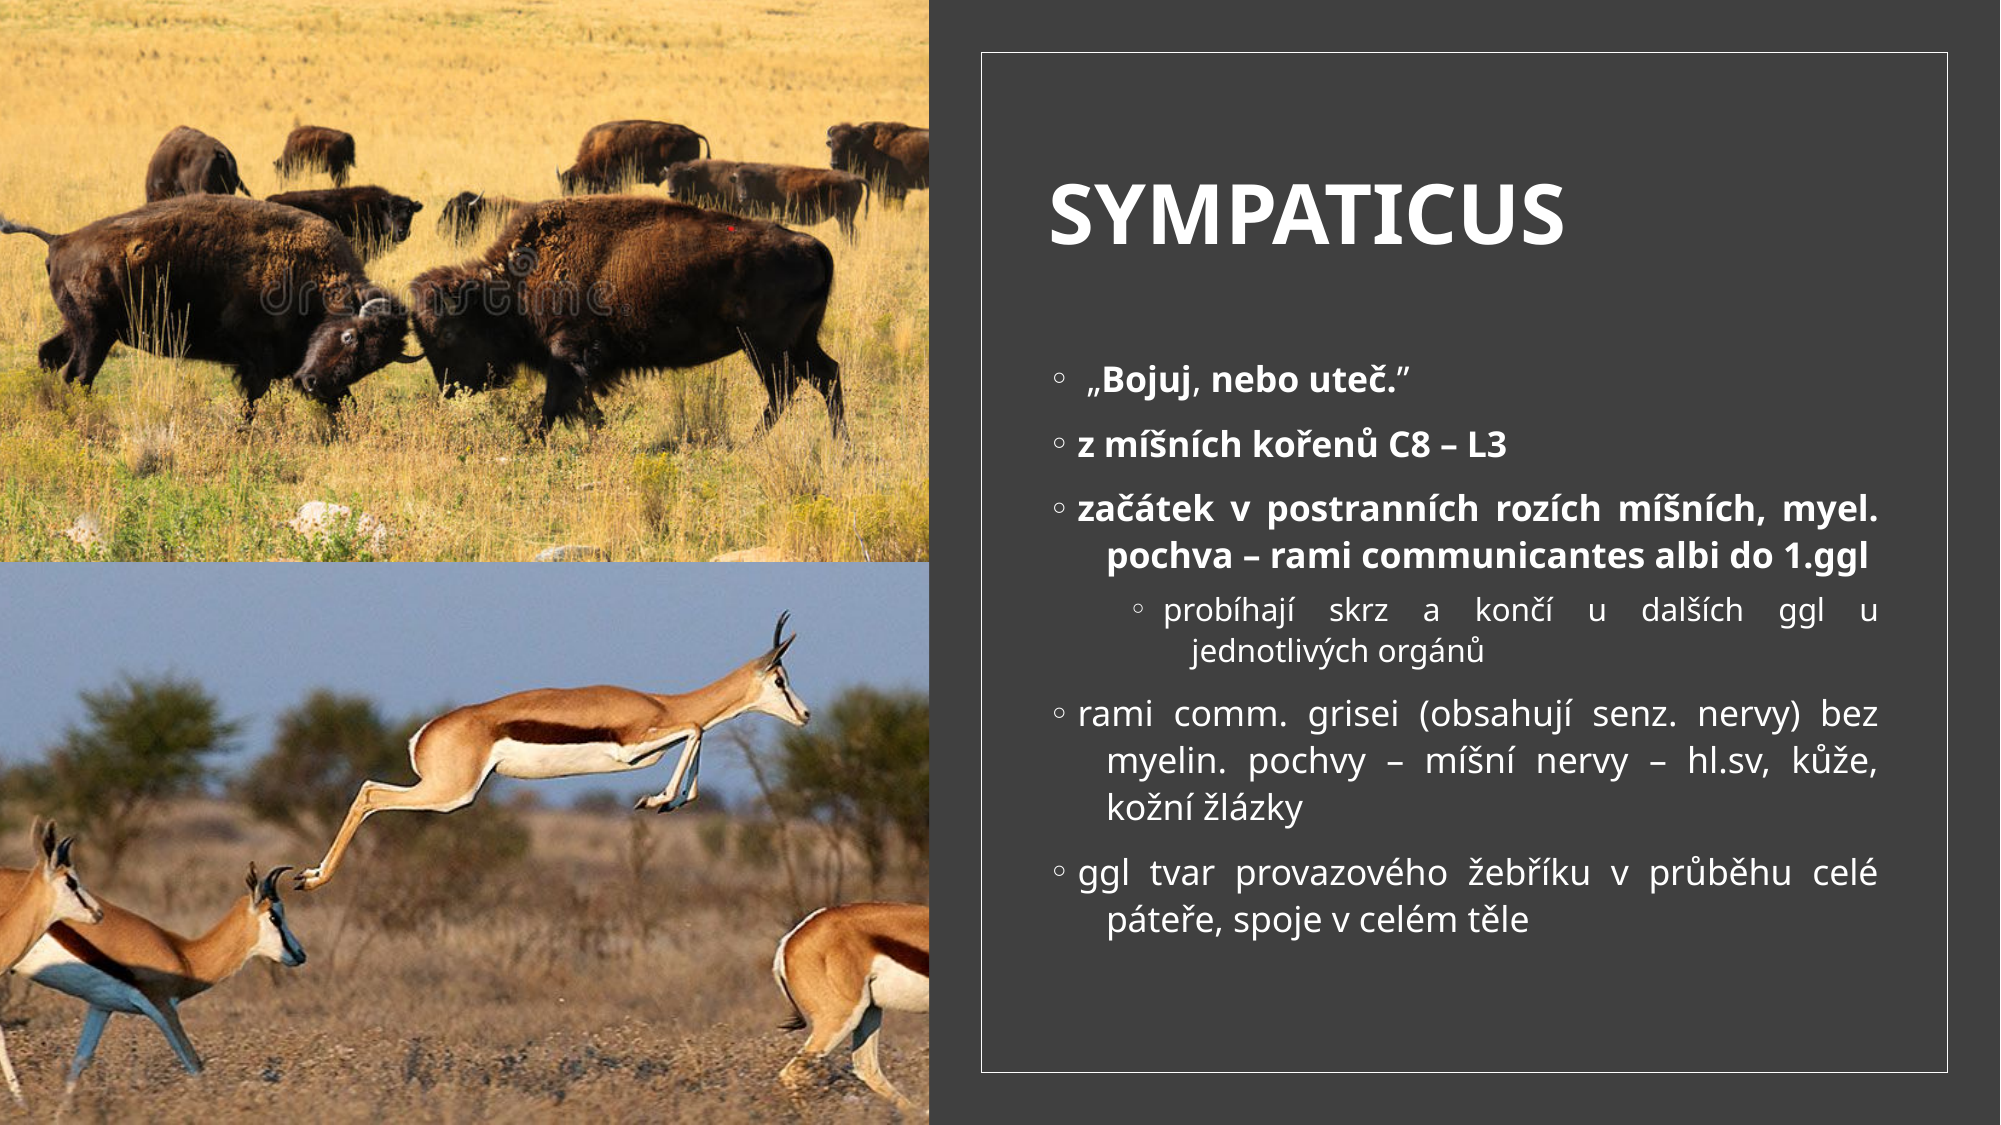

# SYMPATICUS
 „Bojuj, nebo uteč.”
z míšních kořenů C8 – L3
začátek v postranních rozích míšních, myel. pochva – rami communicantes albi do 1.ggl
probíhají skrz a končí u dalších ggl u jednotlivých orgánů
rami comm. grisei (obsahují senz. nervy) bez myelin. pochvy – míšní nervy – hl.sv, kůže, kožní žlázky
ggl tvar provazového žebříku v průběhu celé páteře, spoje v celém těle